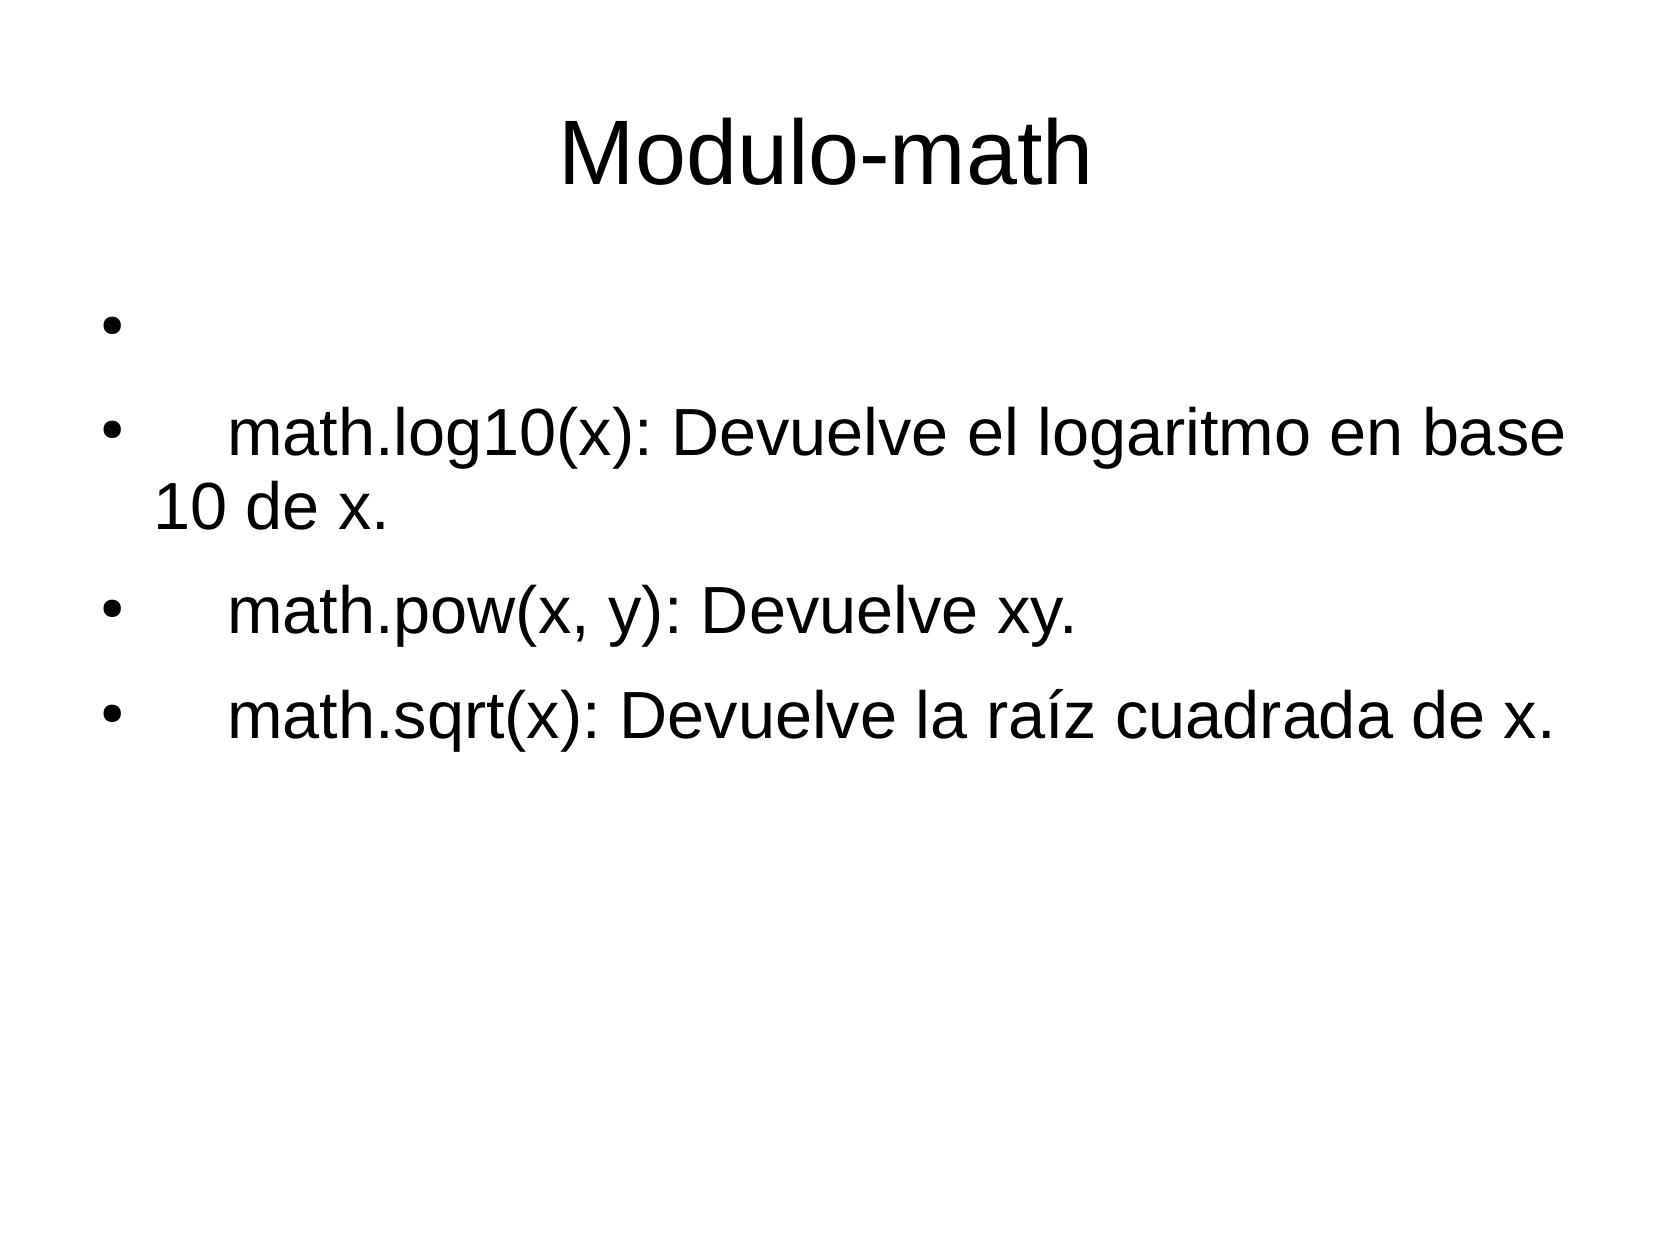

# Modulo-math
 math.log10(x): Devuelve el logaritmo en base 10 de x.
 math.pow(x, y): Devuelve xy.
 math.sqrt(x): Devuelve la raíz cuadrada de x.